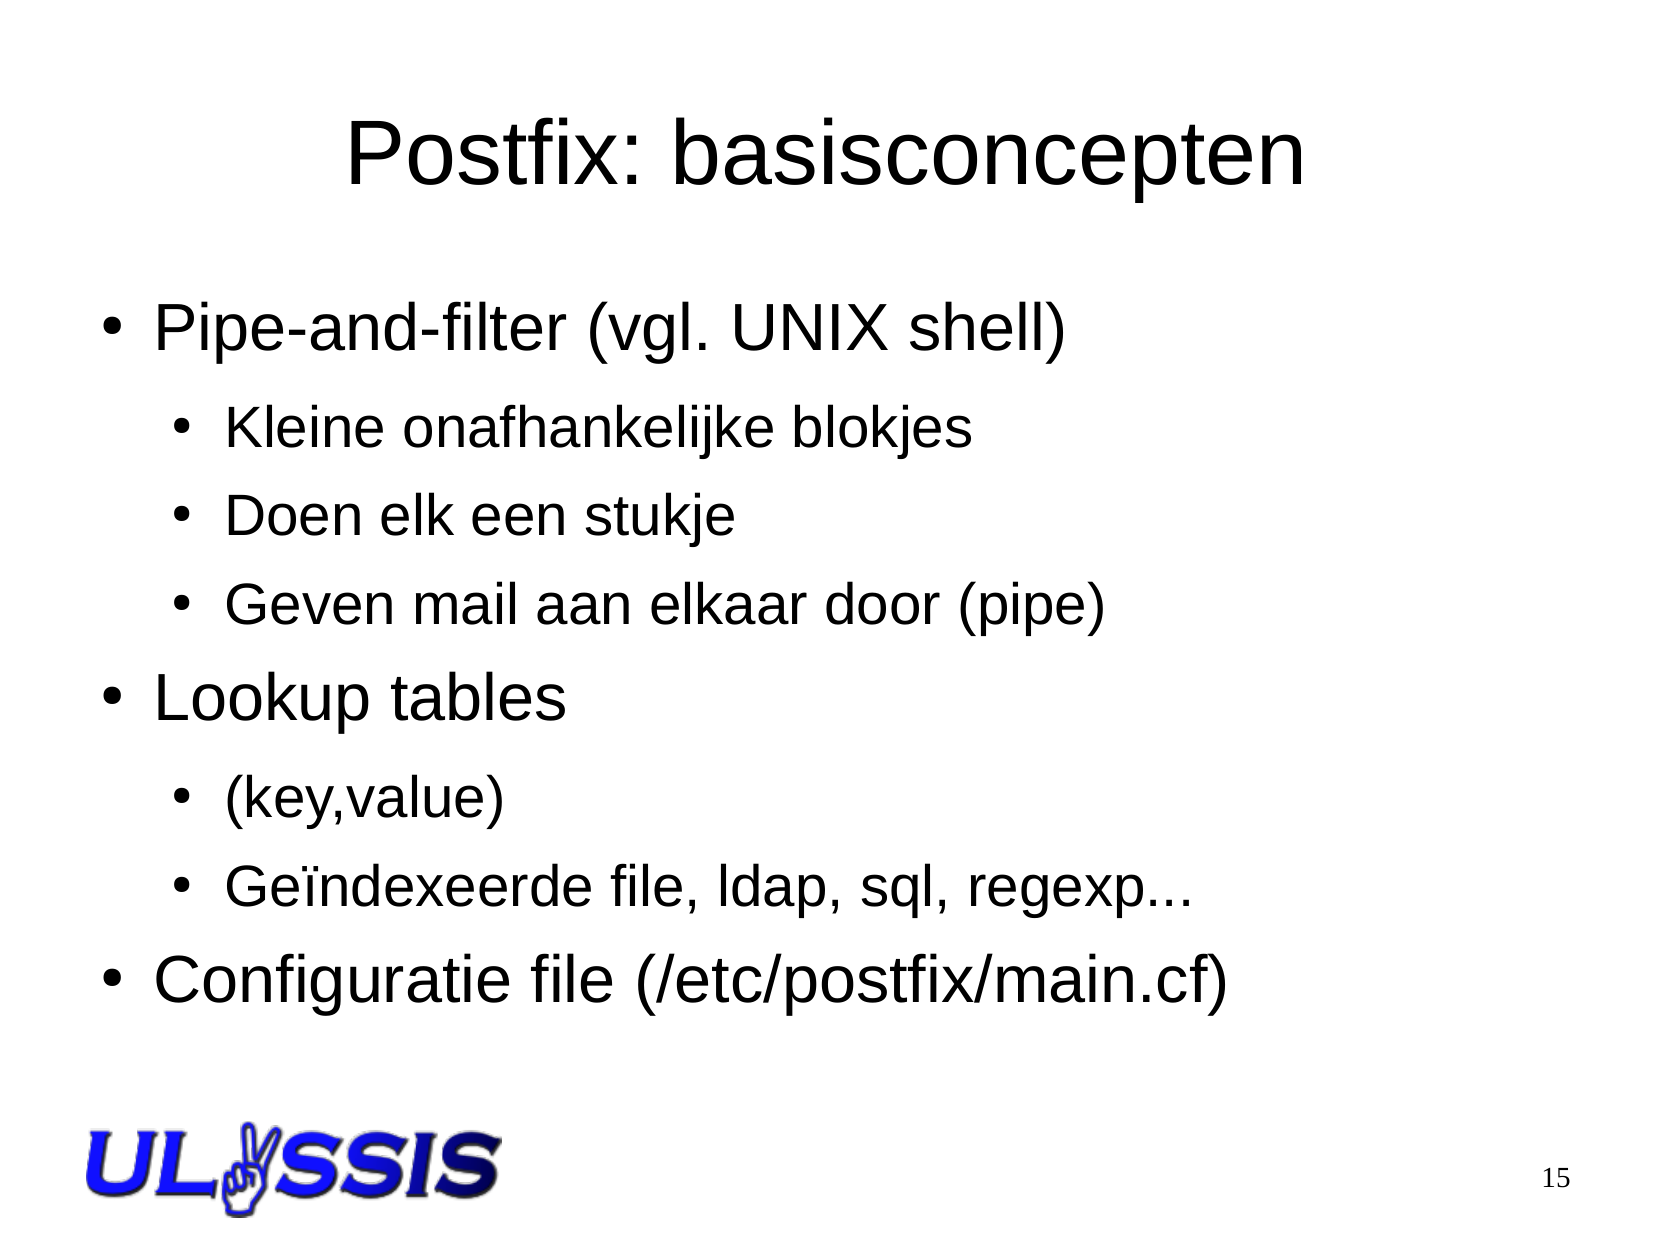

# Postfix: basisconcepten
Pipe-and-filter (vgl. UNIX shell)
Kleine onafhankelijke blokjes
Doen elk een stukje
Geven mail aan elkaar door (pipe)
Lookup tables
(key,value)
Geïndexeerde file, ldap, sql, regexp...
Configuratie file (/etc/postfix/main.cf)
15